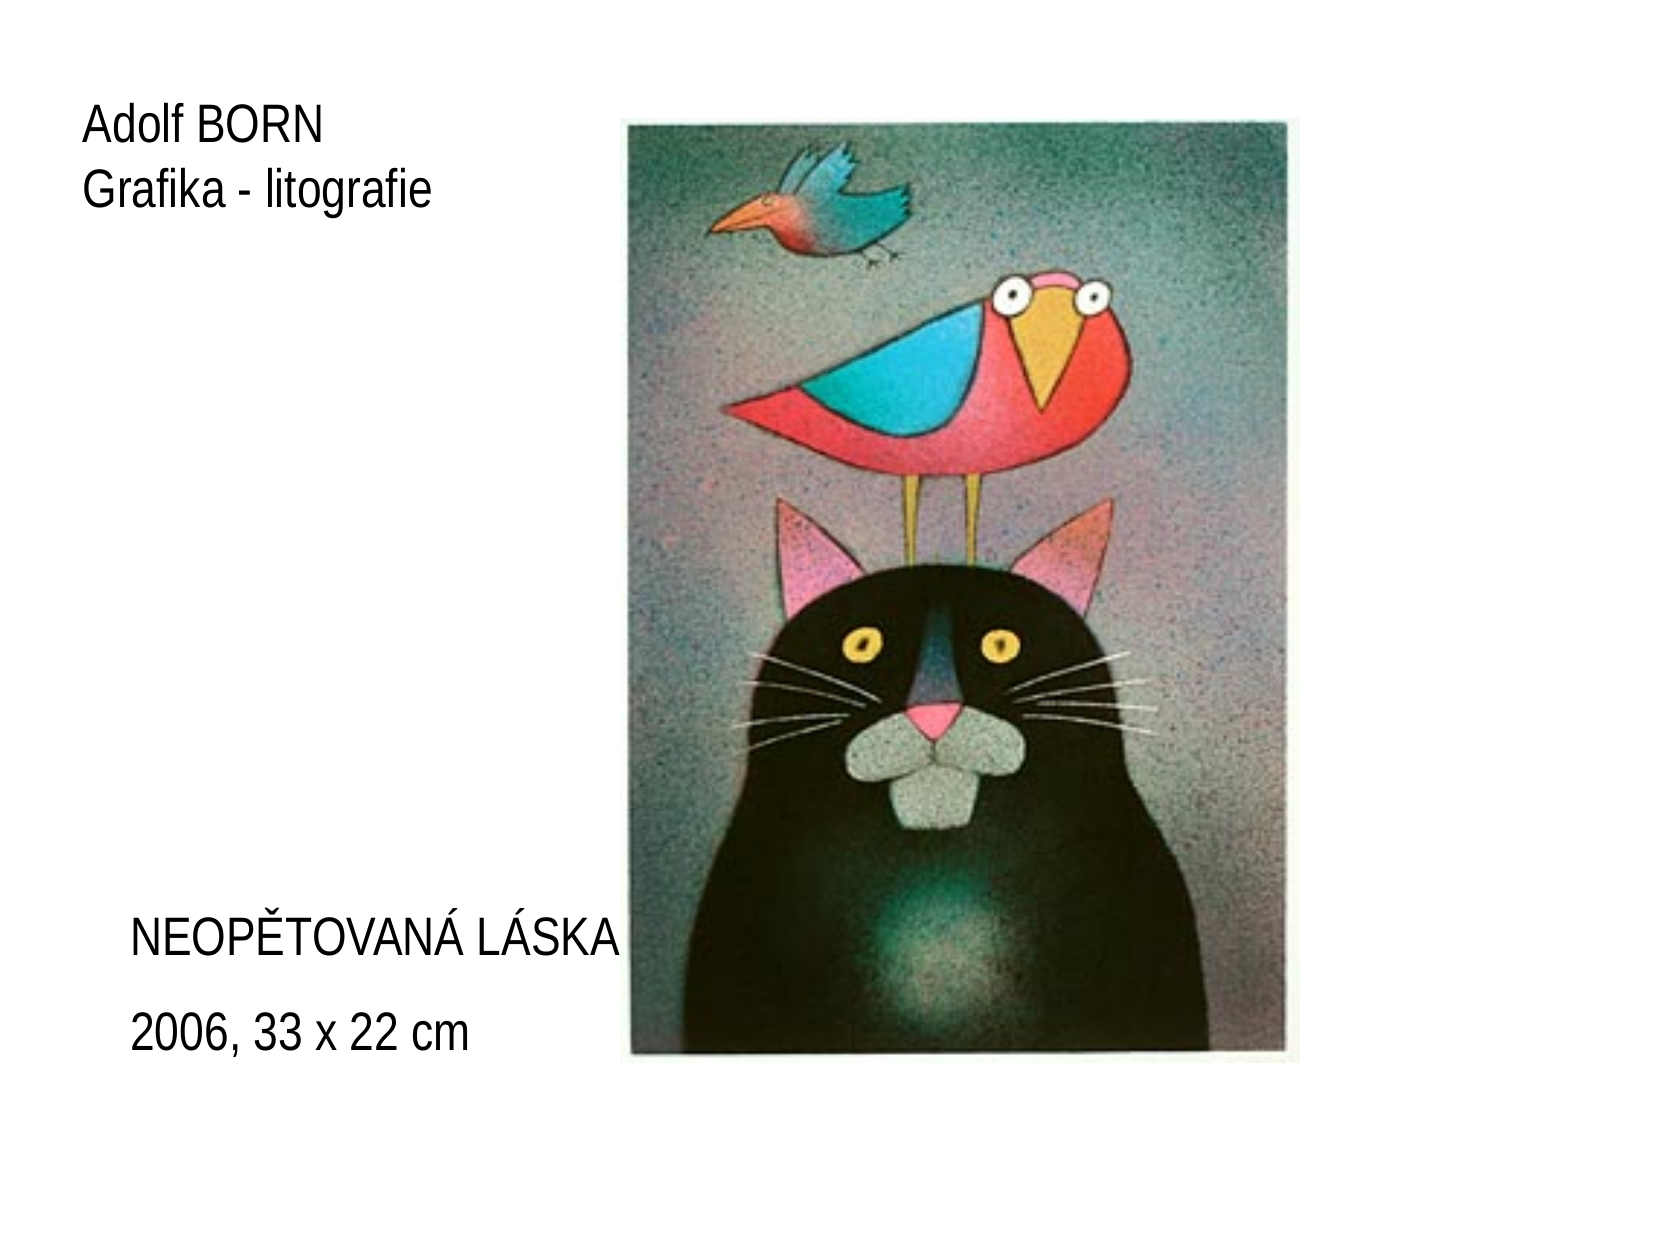

# Adolf BORN Grafika - litografie
NEOPĚTOVANÁ LÁSKA
2006, 33 x 22 cm